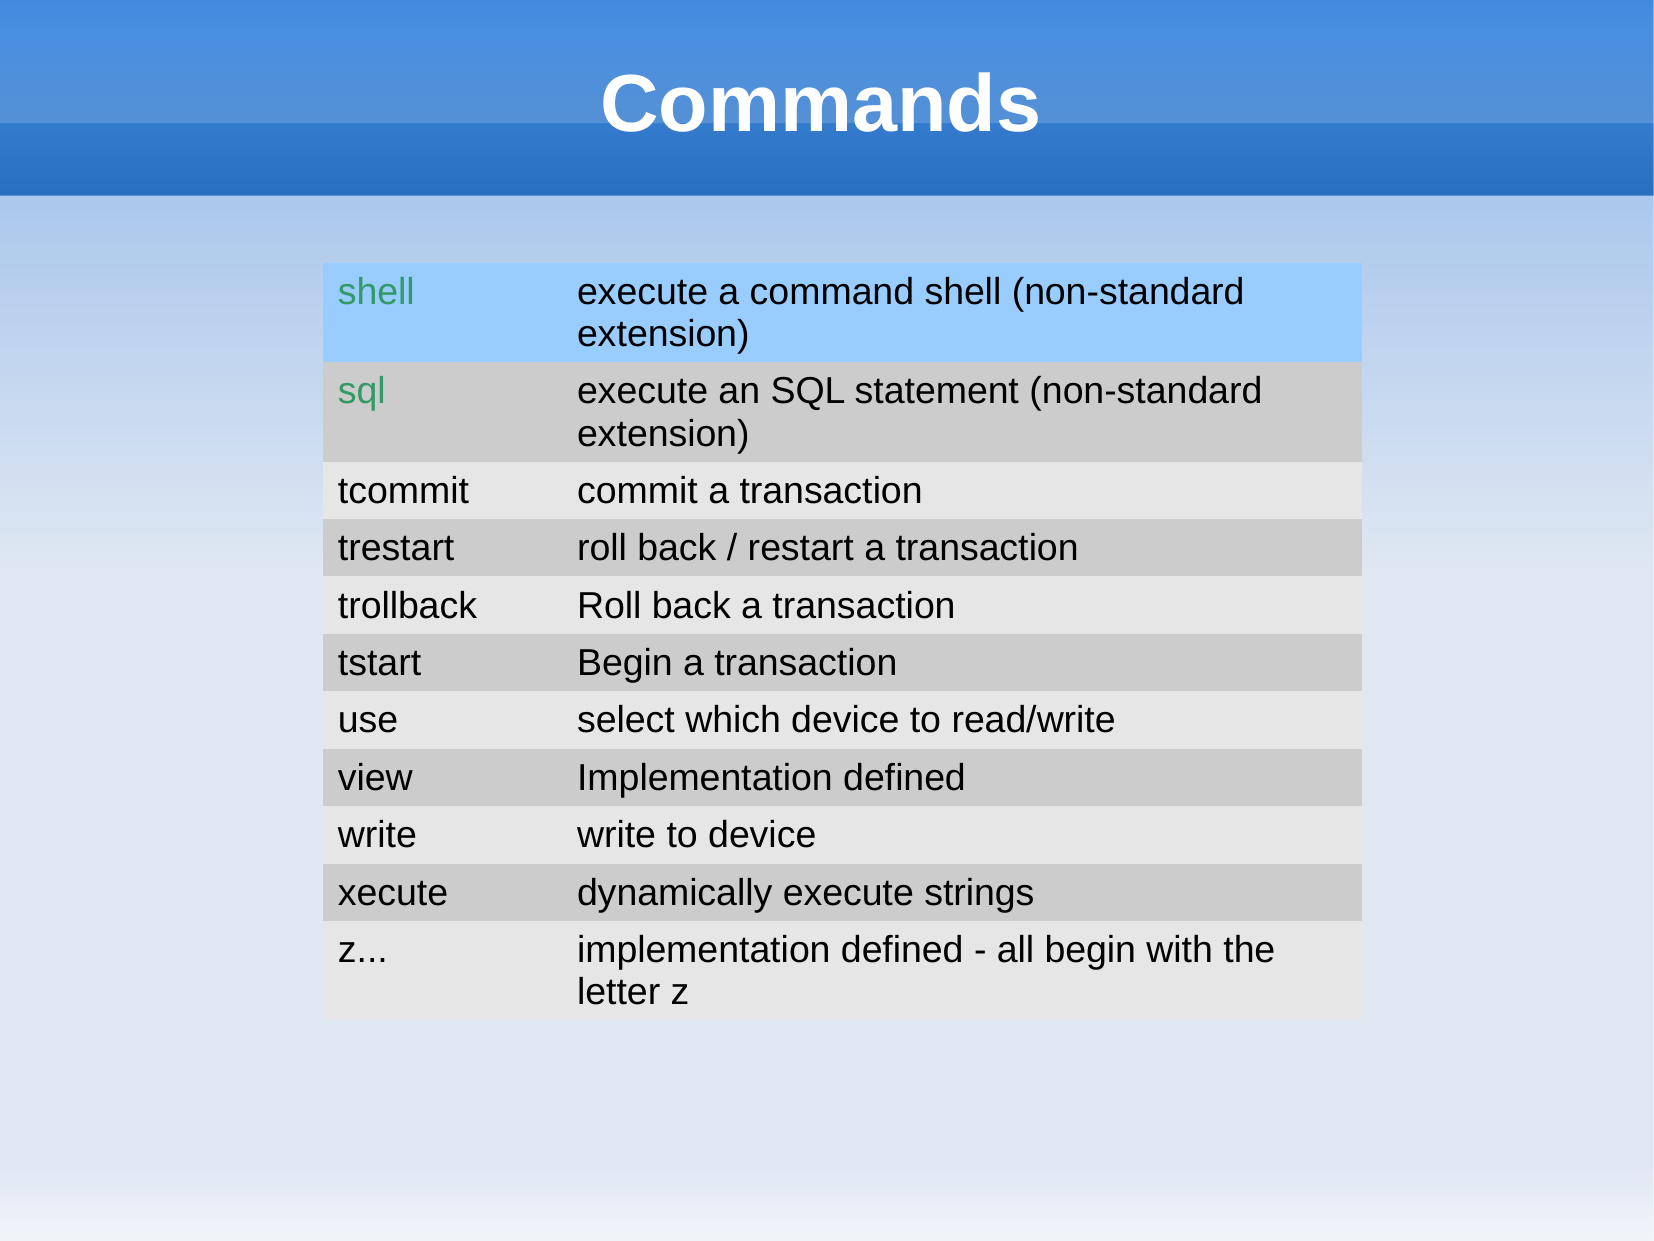

# Commands
| shell | execute a command shell (non-standard extension) |
| --- | --- |
| sql | execute an SQL statement (non-standard extension) |
| tcommit | commit a transaction |
| trestart | roll back / restart a transaction |
| trollback | Roll back a transaction |
| tstart | Begin a transaction |
| use | select which device to read/write |
| view | Implementation defined |
| write | write to device |
| xecute | dynamically execute strings |
| z... | implementation defined - all begin with the letter z |